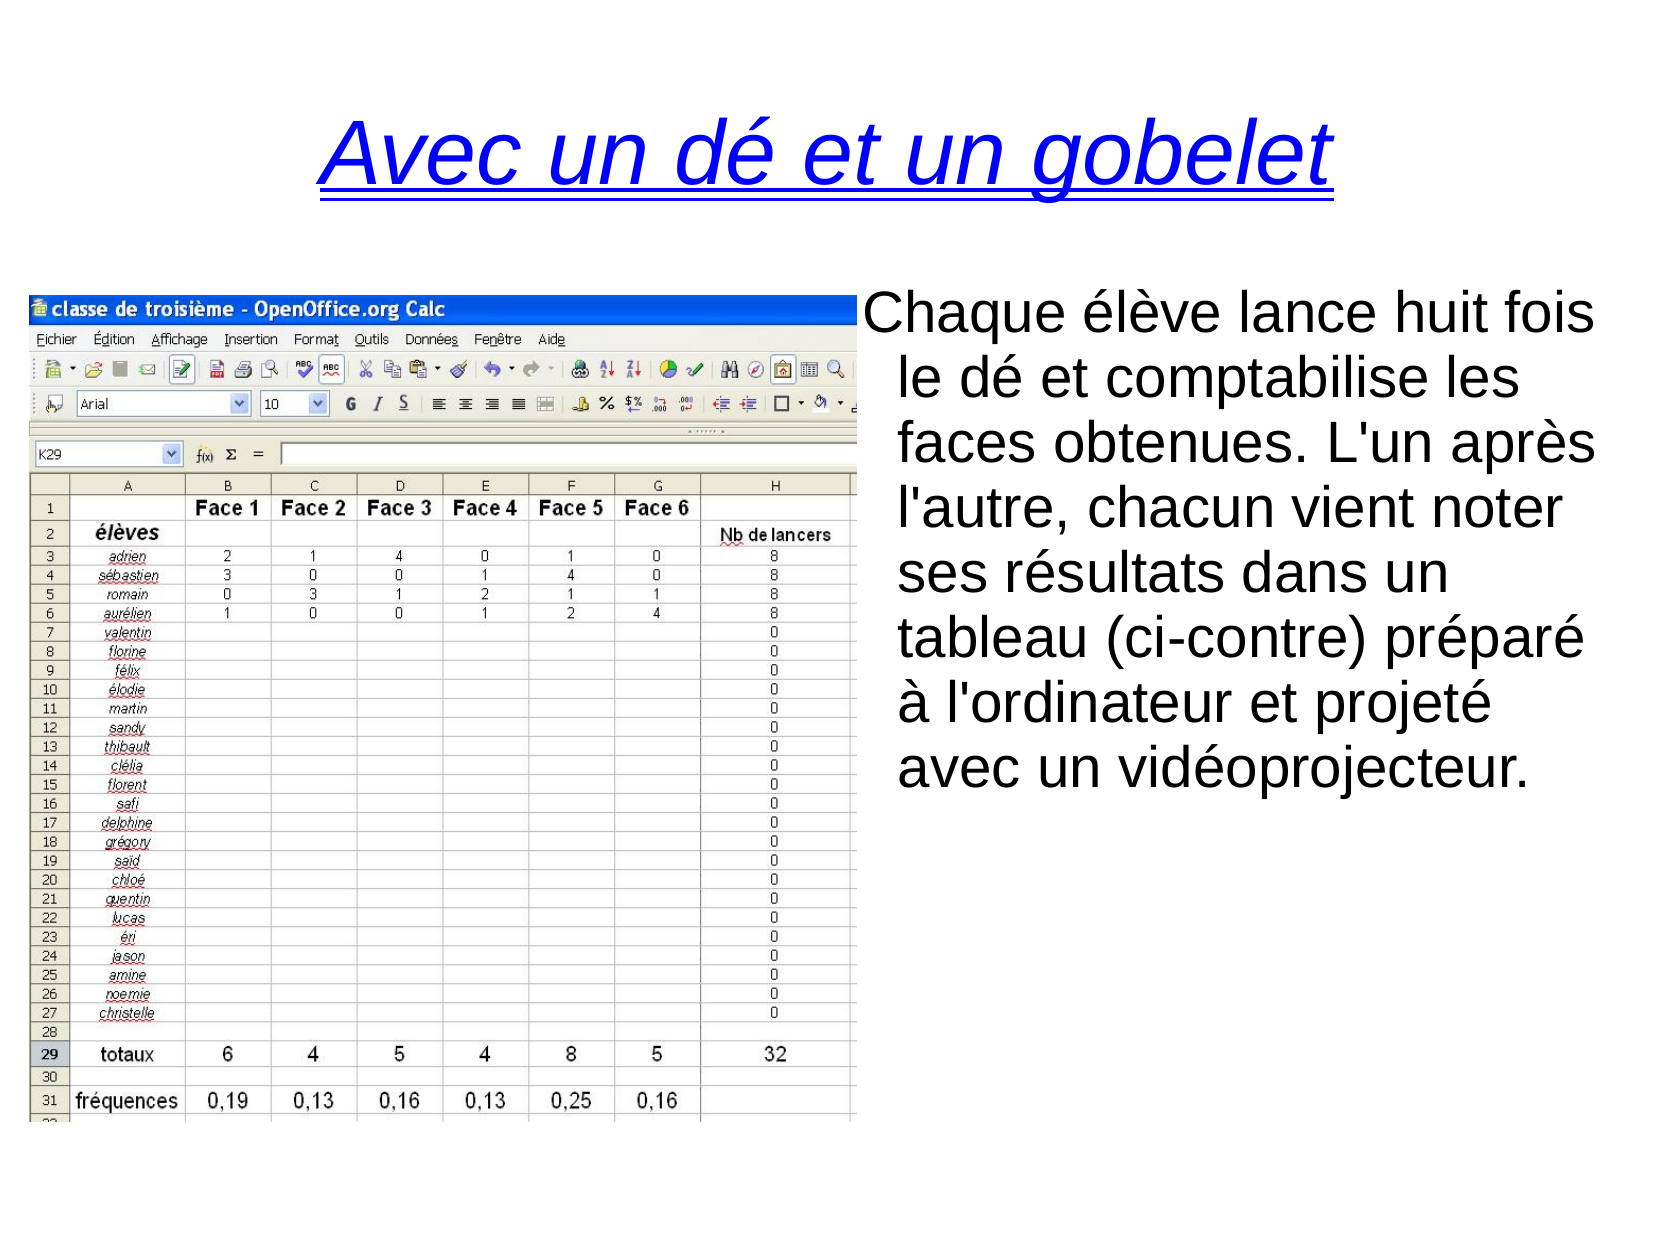

# Avec un dé et un gobelet
Chaque élève lance huit fois le dé et comptabilise les faces obtenues. L'un après l'autre, chacun vient noter ses résultats dans un tableau (ci-contre) préparé à l'ordinateur et projeté avec un vidéoprojecteur.